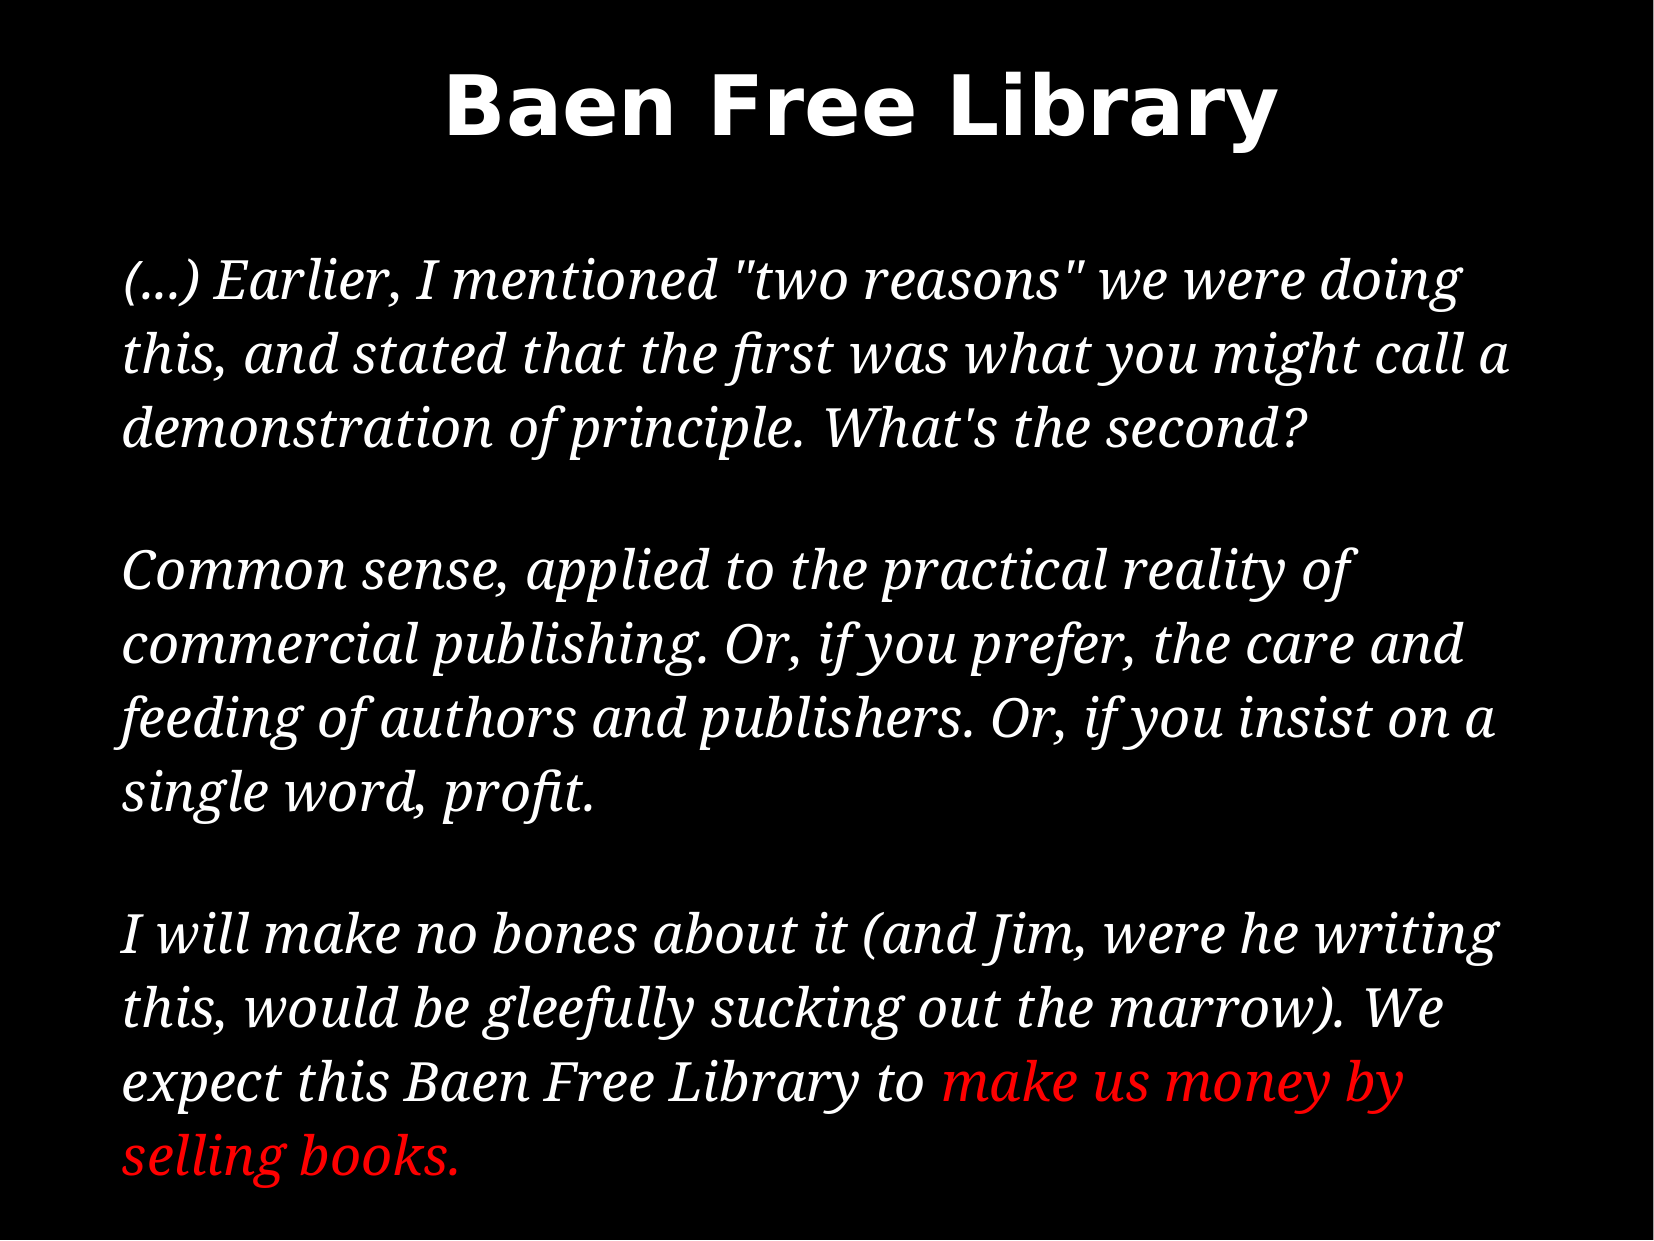

Baen Free Library
(...) Earlier, I mentioned "two reasons" we were doing this, and stated that the first was what you might call a demonstration of principle. What's the second?
Common sense, applied to the practical reality of commercial publishing. Or, if you prefer, the care and feeding of authors and publishers. Or, if you insist on a single word, profit.
I will make no bones about it (and Jim, were he writing this, would be gleefully sucking out the marrow). We expect this Baen Free Library to make us money by selling books.